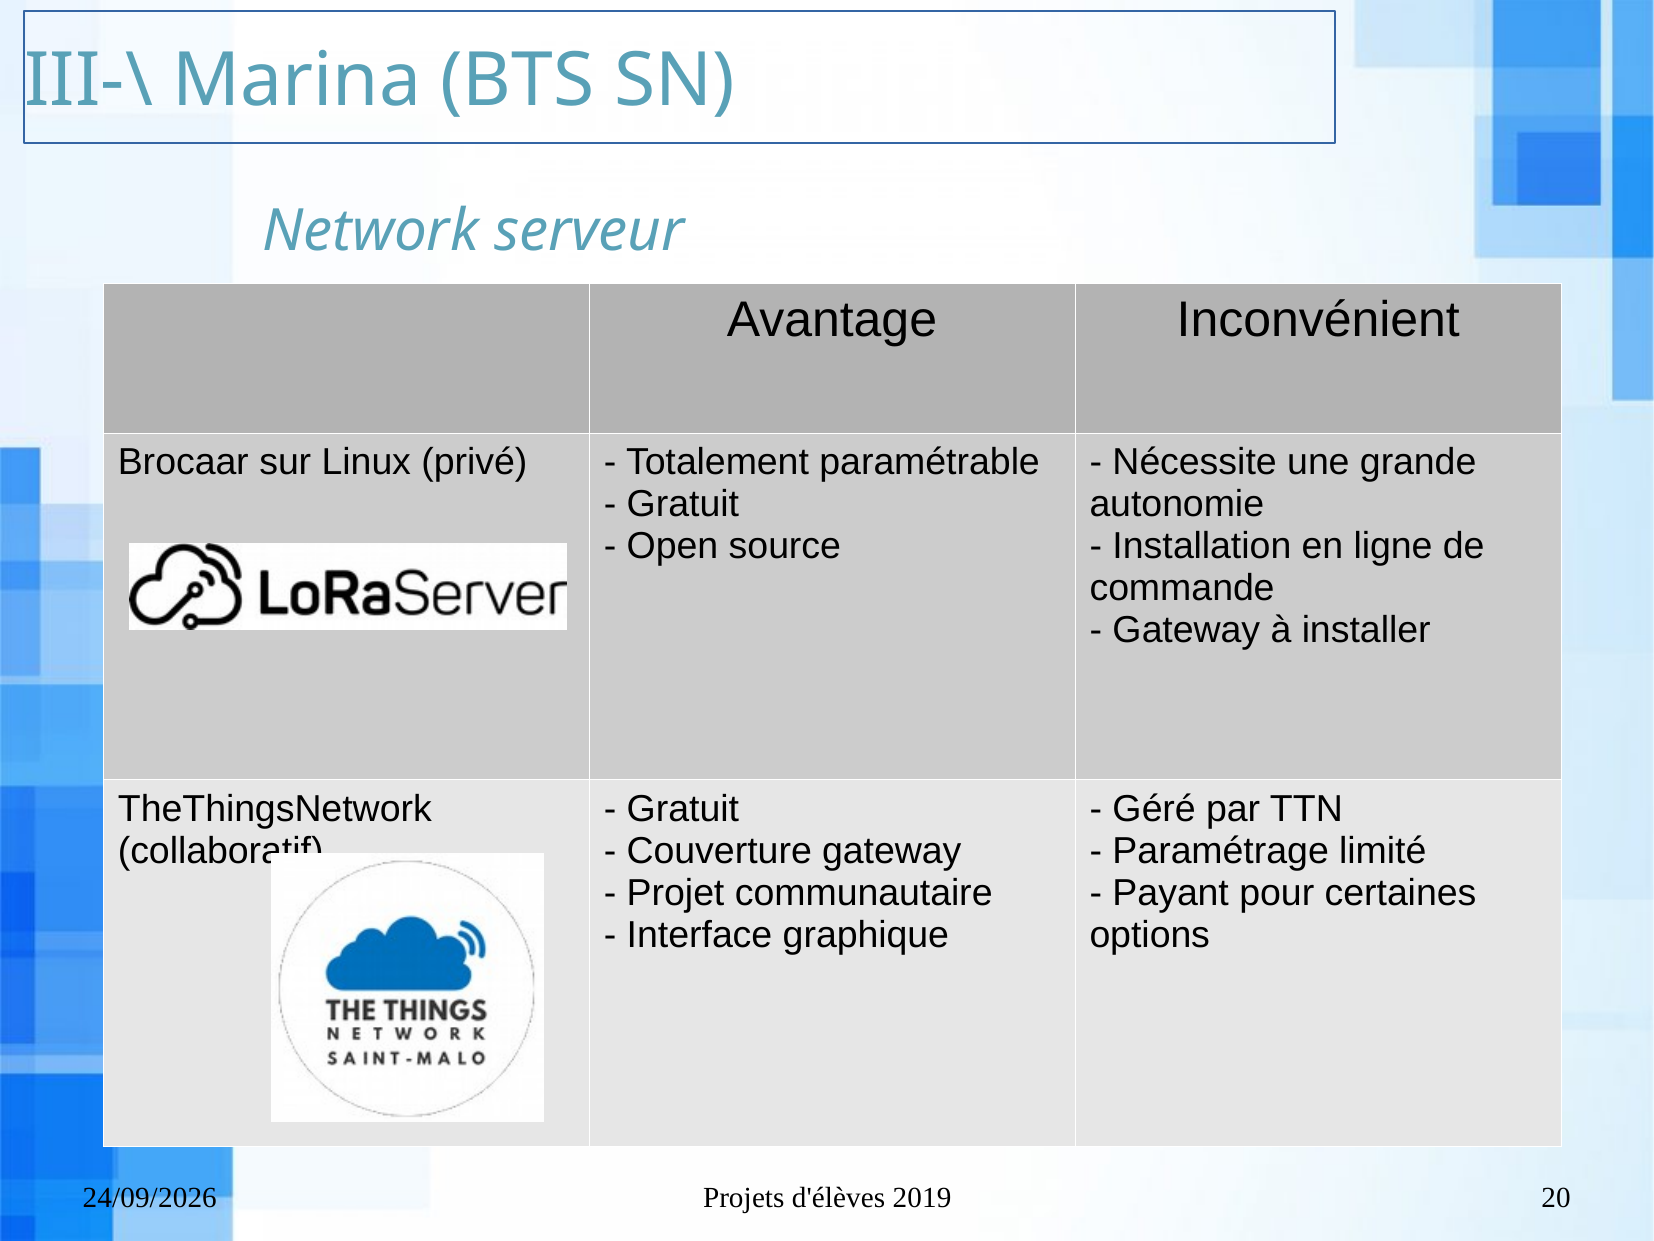

# III-\ Marina (BTS SN)
Network serveur privé
| | Avantage | Inconvénient |
| --- | --- | --- |
| Brocaar sur Linux (privé) | - Totalement paramétrable - Gratuit - Open source | - Nécessite une grande autonomie - Installation en ligne de commande - Gateway à installer |
| TheThingsNetwork (collaboratif) | - Gratuit - Couverture gateway - Projet communautaire - Interface graphique | - Géré par TTN - Paramétrage limité - Payant pour certaines options |
Projets d'élèves 2019
20